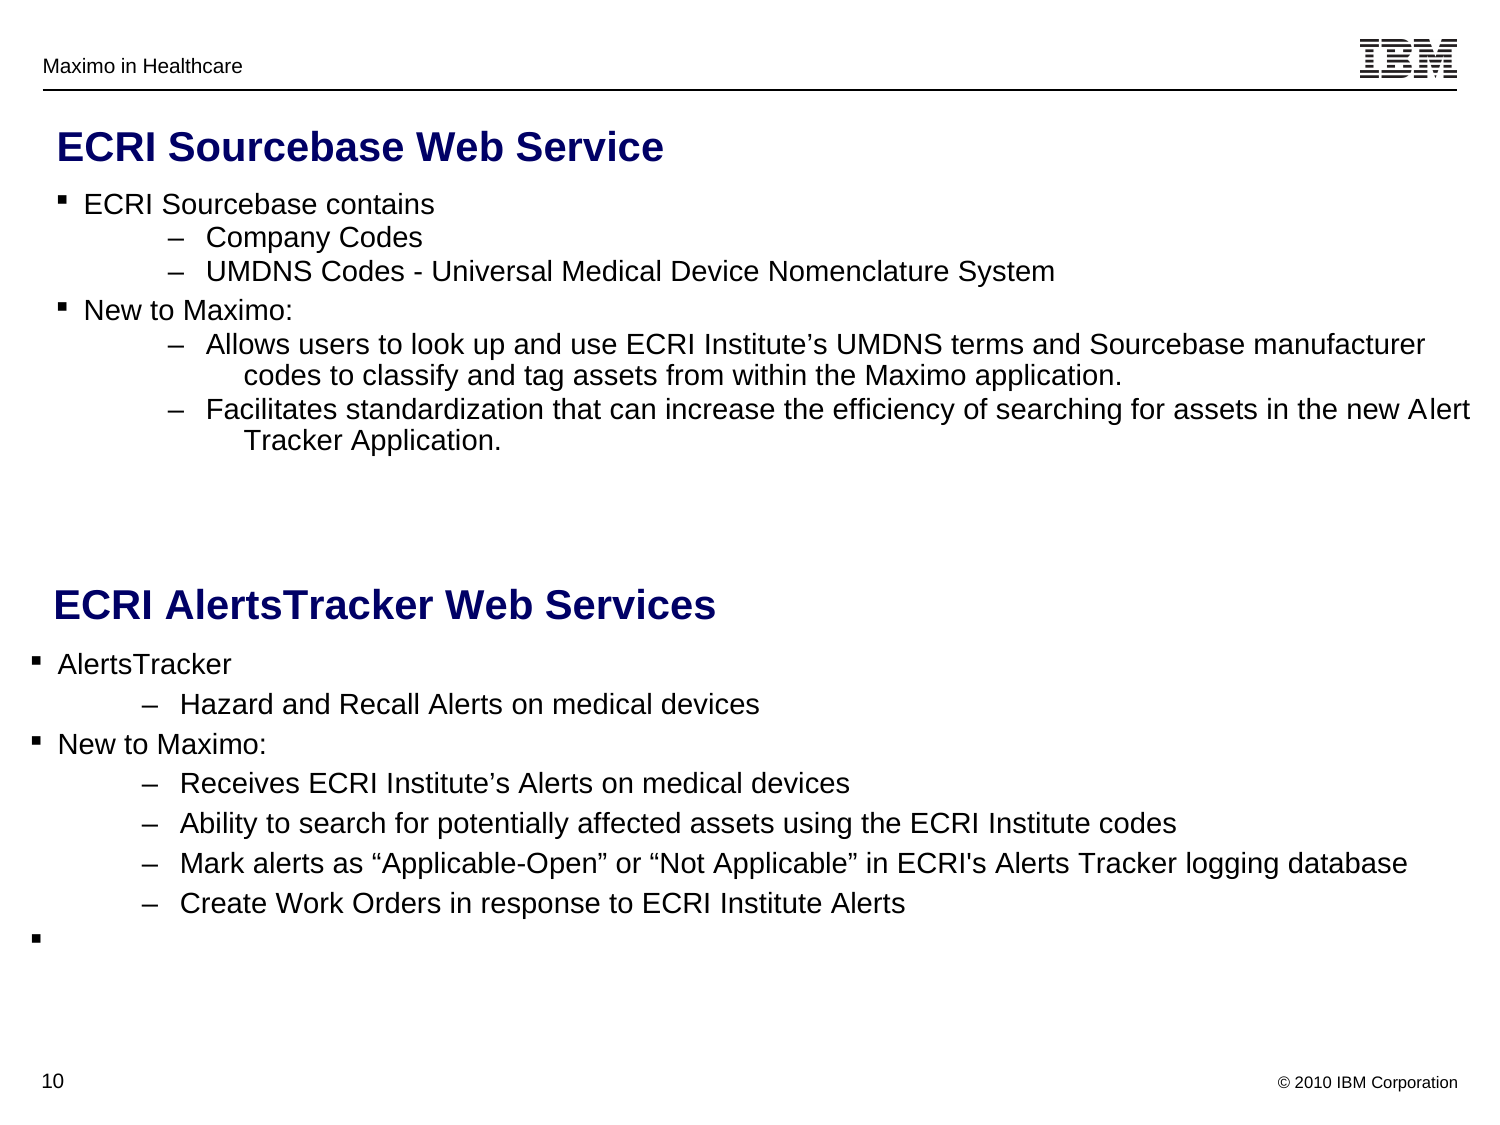

# ECRI Sourcebase Web Service
ECRI Sourcebase contains
Company Codes
UMDNS Codes - Universal Medical Device Nomenclature System
New to Maximo:
Allows users to look up and use ECRI Institute’s UMDNS terms and Sourcebase manufacturer codes to classify and tag assets from within the Maximo application.
Facilitates standardization that can increase the efficiency of searching for assets in the new Alert Tracker Application.
ECRI AlertsTracker Web Services
AlertsTracker
Hazard and Recall Alerts on medical devices
New to Maximo:
Receives ECRI Institute’s Alerts on medical devices
Ability to search for potentially affected assets using the ECRI Institute codes
Mark alerts as “Applicable-Open” or “Not Applicable” in ECRI's Alerts Tracker logging database
Create Work Orders in response to ECRI Institute Alerts